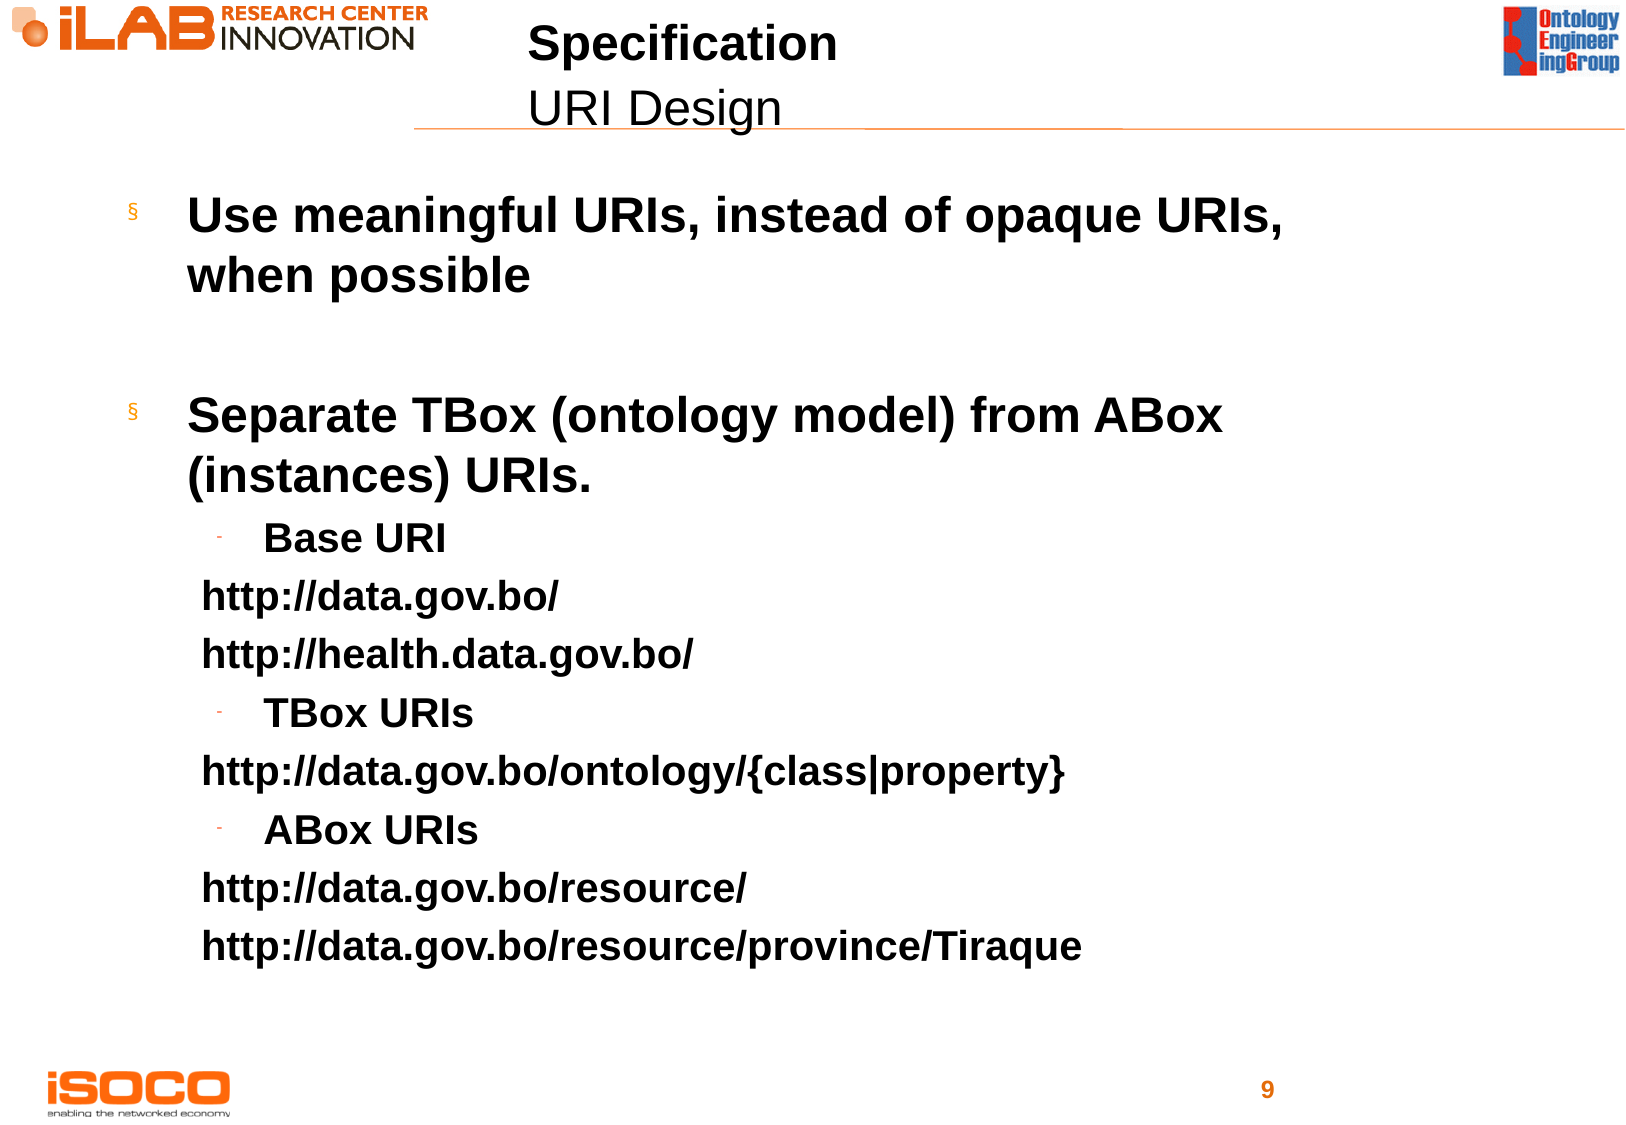

# Specification
URI Design
Use meaningful URIs, instead of opaque URIs, when possible
Separate TBox (ontology model) from ABox (instances) URIs.
Base URI
	http://data.gov.bo/
	http://health.data.gov.bo/
TBox URIs
	http://data.gov.bo/ontology/{class|property}
ABox URIs
	http://data.gov.bo/resource/
	http://data.gov.bo/resource/province/Tiraque